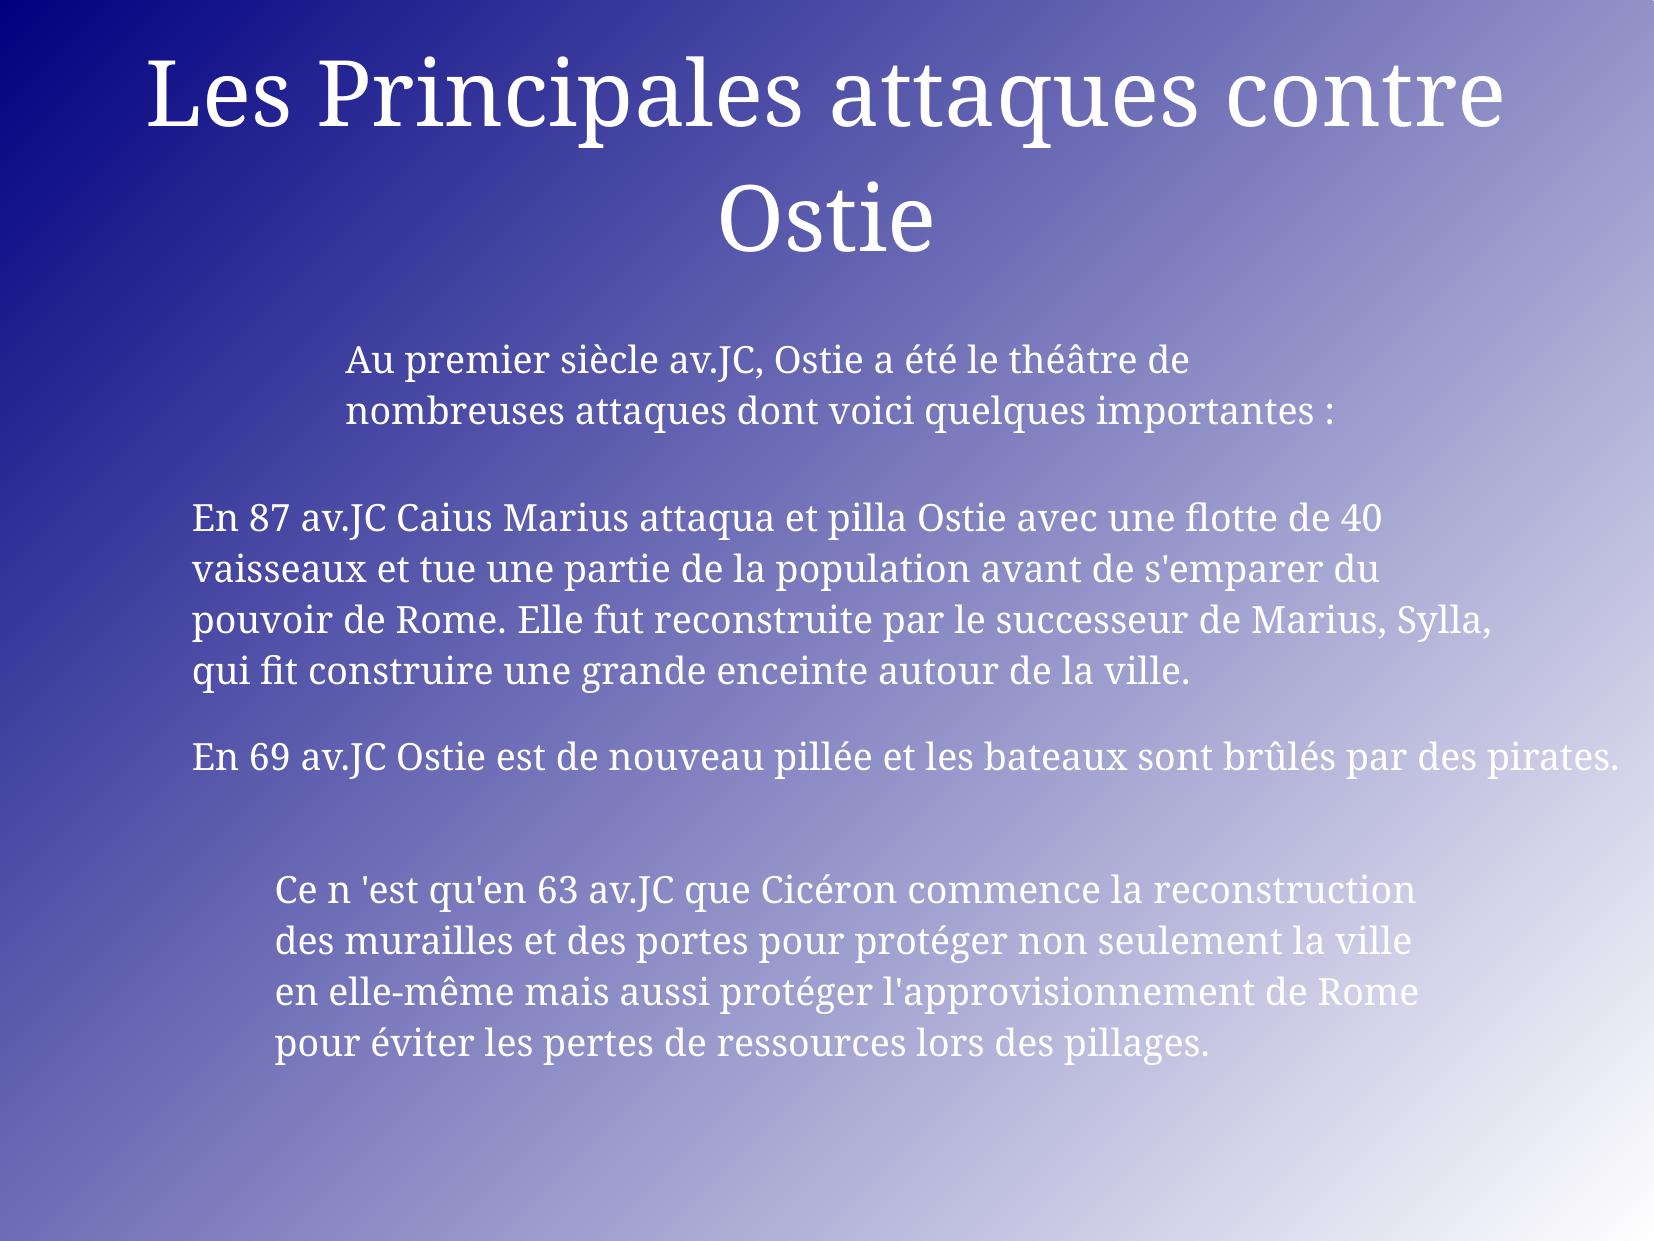

# Les Principales attaques contre Ostie
Au premier siècle av.JC, Ostie a été le théâtre de nombreuses attaques dont voici quelques importantes :
En 87 av.JC Caius Marius attaqua et pilla Ostie avec une flotte de 40 vaisseaux et tue une partie de la population avant de s'emparer du pouvoir de Rome. Elle fut reconstruite par le successeur de Marius, Sylla, qui fit construire une grande enceinte autour de la ville.
En 69 av.JC Ostie est de nouveau pillée et les bateaux sont brûlés par des pirates.
Ce n 'est qu'en 63 av.JC que Cicéron commence la reconstruction des murailles et des portes pour protéger non seulement la ville en elle-même mais aussi protéger l'approvisionnement de Rome pour éviter les pertes de ressources lors des pillages.